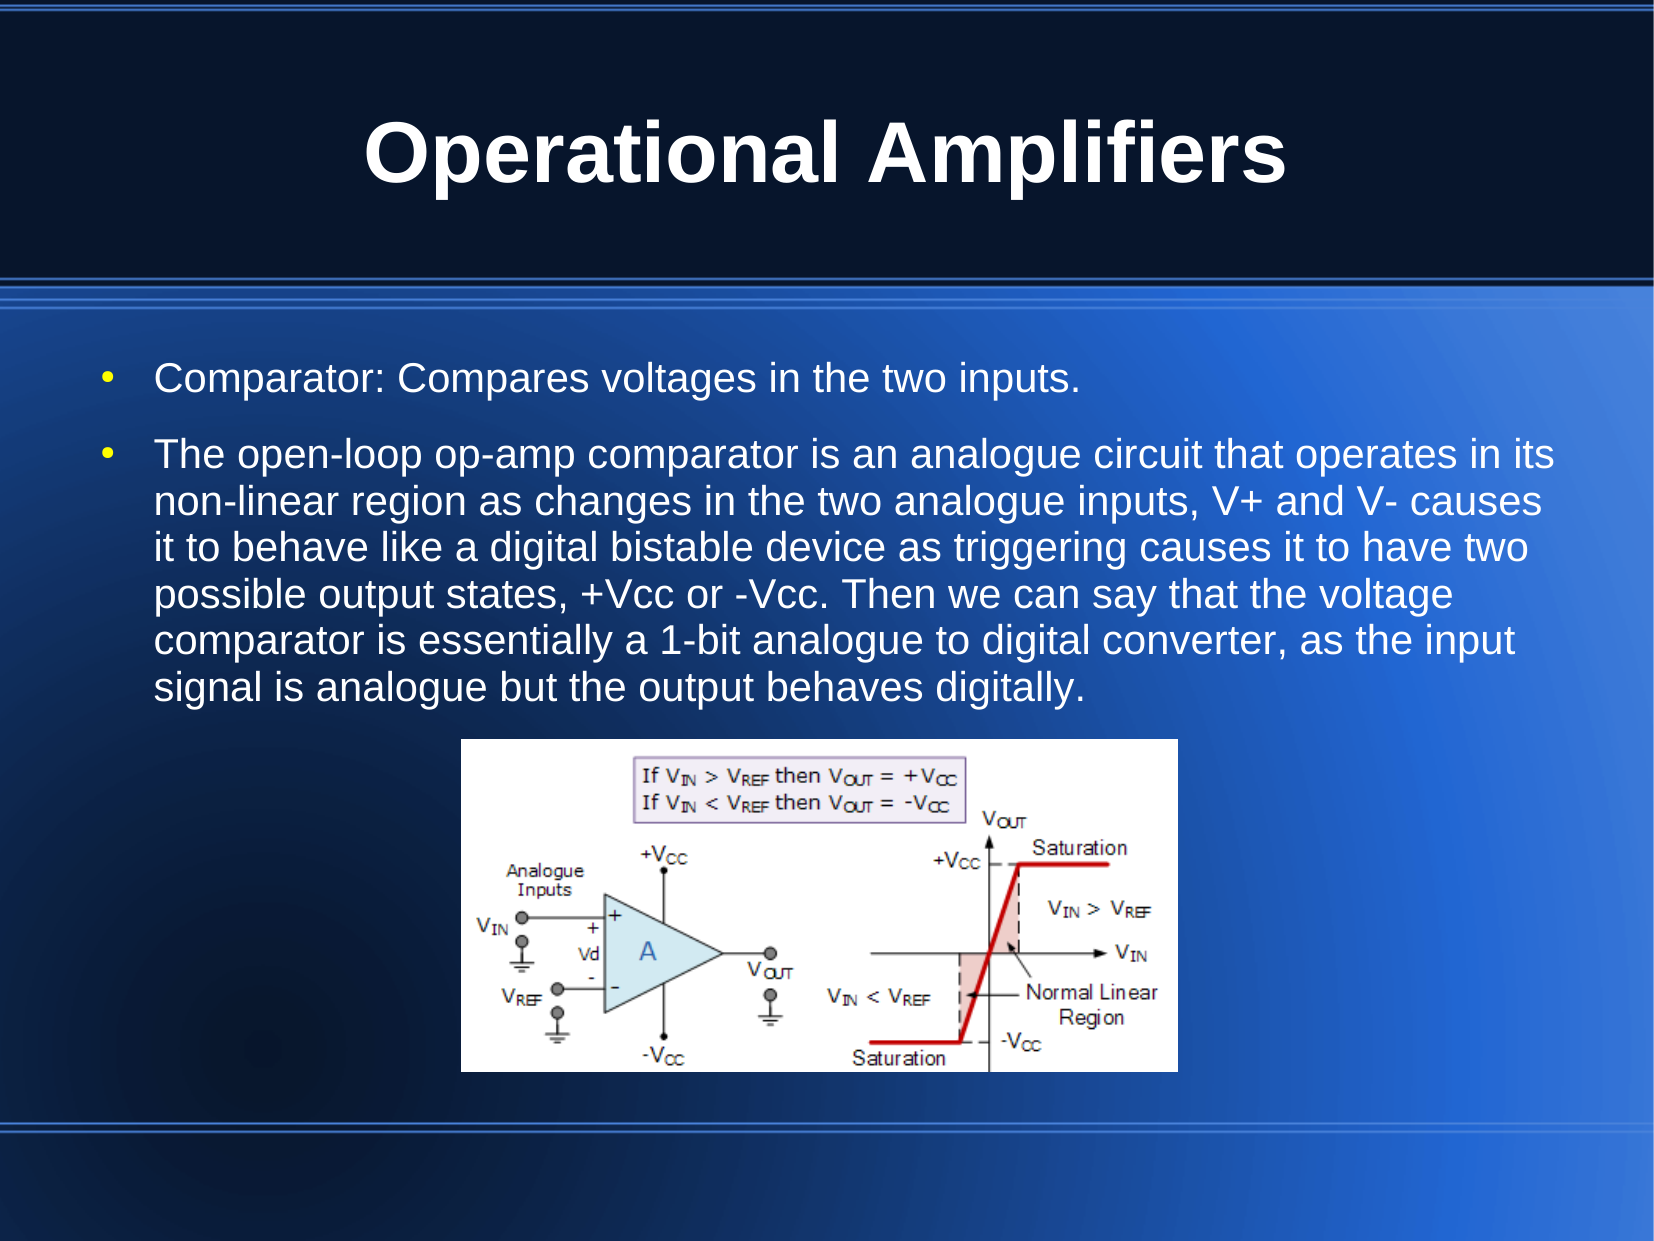

# Operational Amplifiers
Comparator: Compares voltages in the two inputs.
The open-loop op-amp comparator is an analogue circuit that operates in its non-linear region as changes in the two analogue inputs, V+ and V- causes it to behave like a digital bistable device as triggering causes it to have two possible output states, +Vcc or -Vcc. Then we can say that the voltage comparator is essentially a 1-bit analogue to digital converter, as the input signal is analogue but the output behaves digitally.